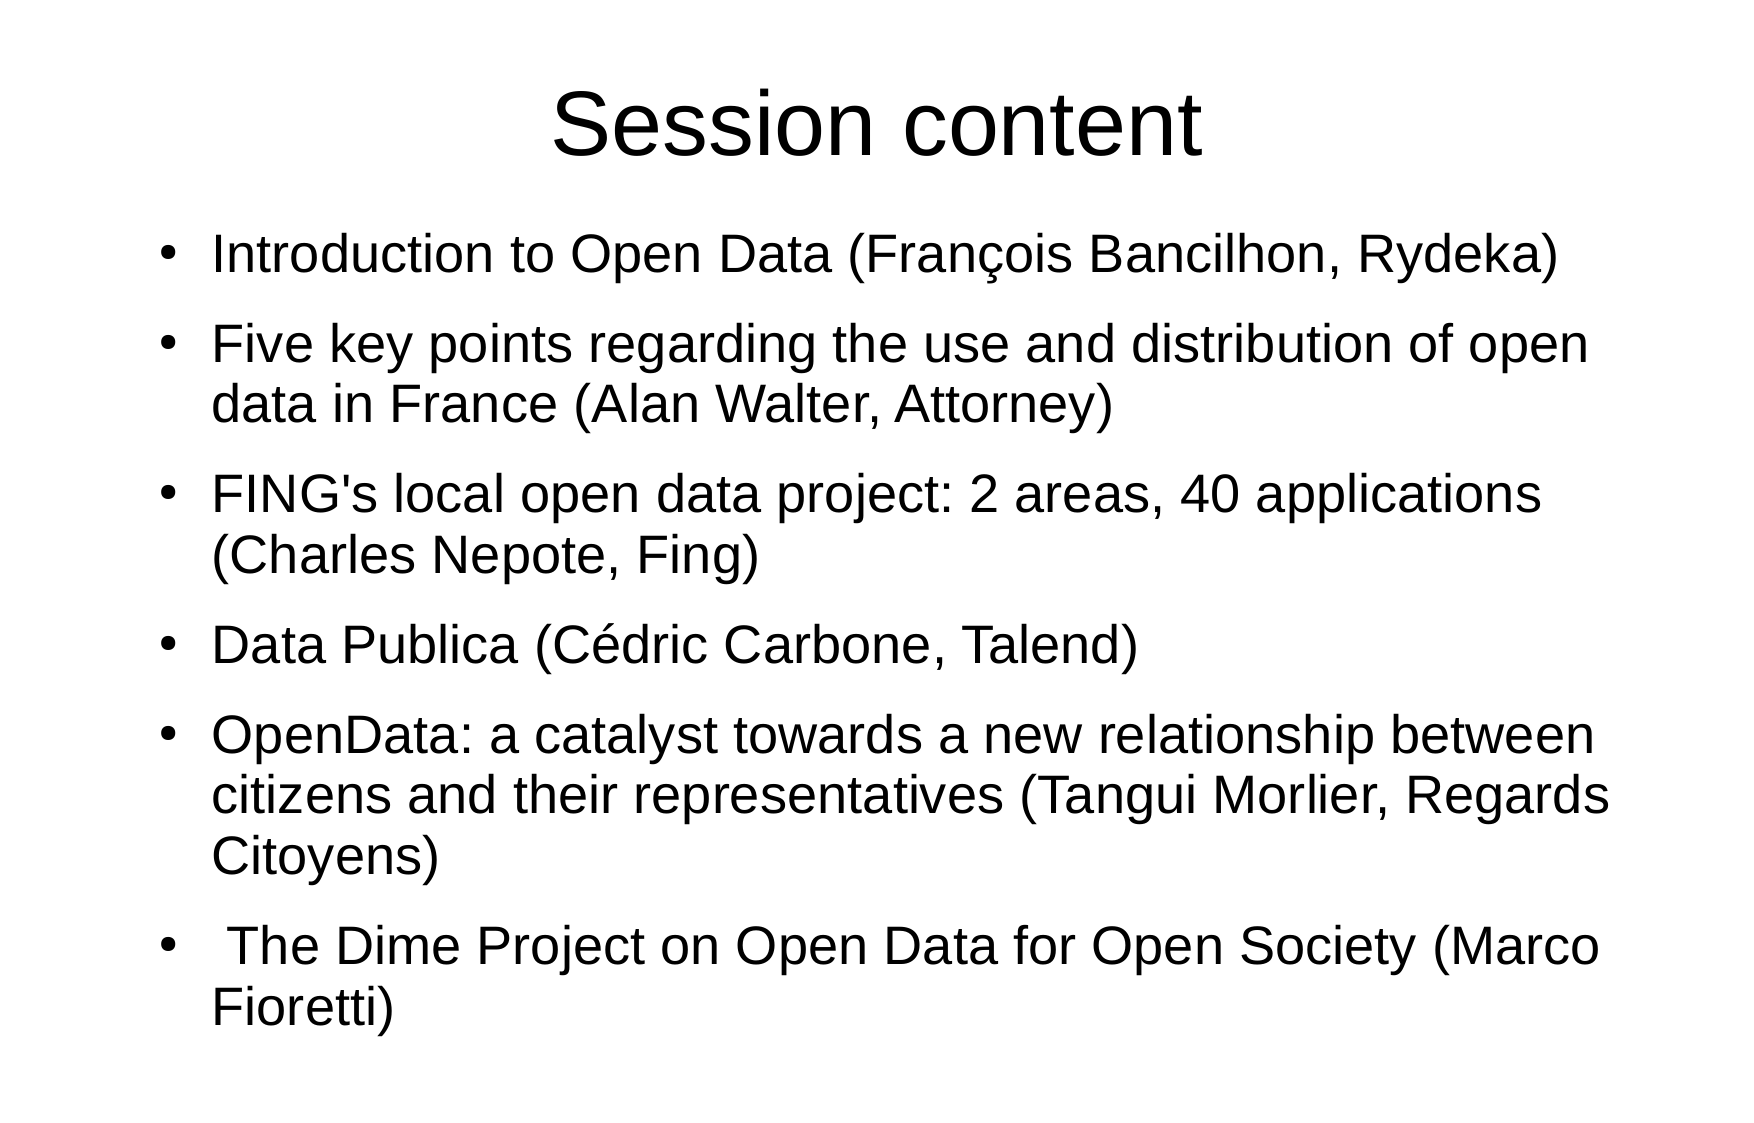

# Session content
Introduction to Open Data (François Bancilhon, Rydeka)
Five key points regarding the use and distribution of open data in France (Alan Walter, Attorney)
FING's local open data project: 2 areas, 40 applications (Charles Nepote, Fing)
Data Publica (Cédric Carbone, Talend)
OpenData: a catalyst towards a new relationship between citizens and their representatives (Tangui Morlier, Regards Citoyens)
 The Dime Project on Open Data for Open Society (Marco Fioretti)